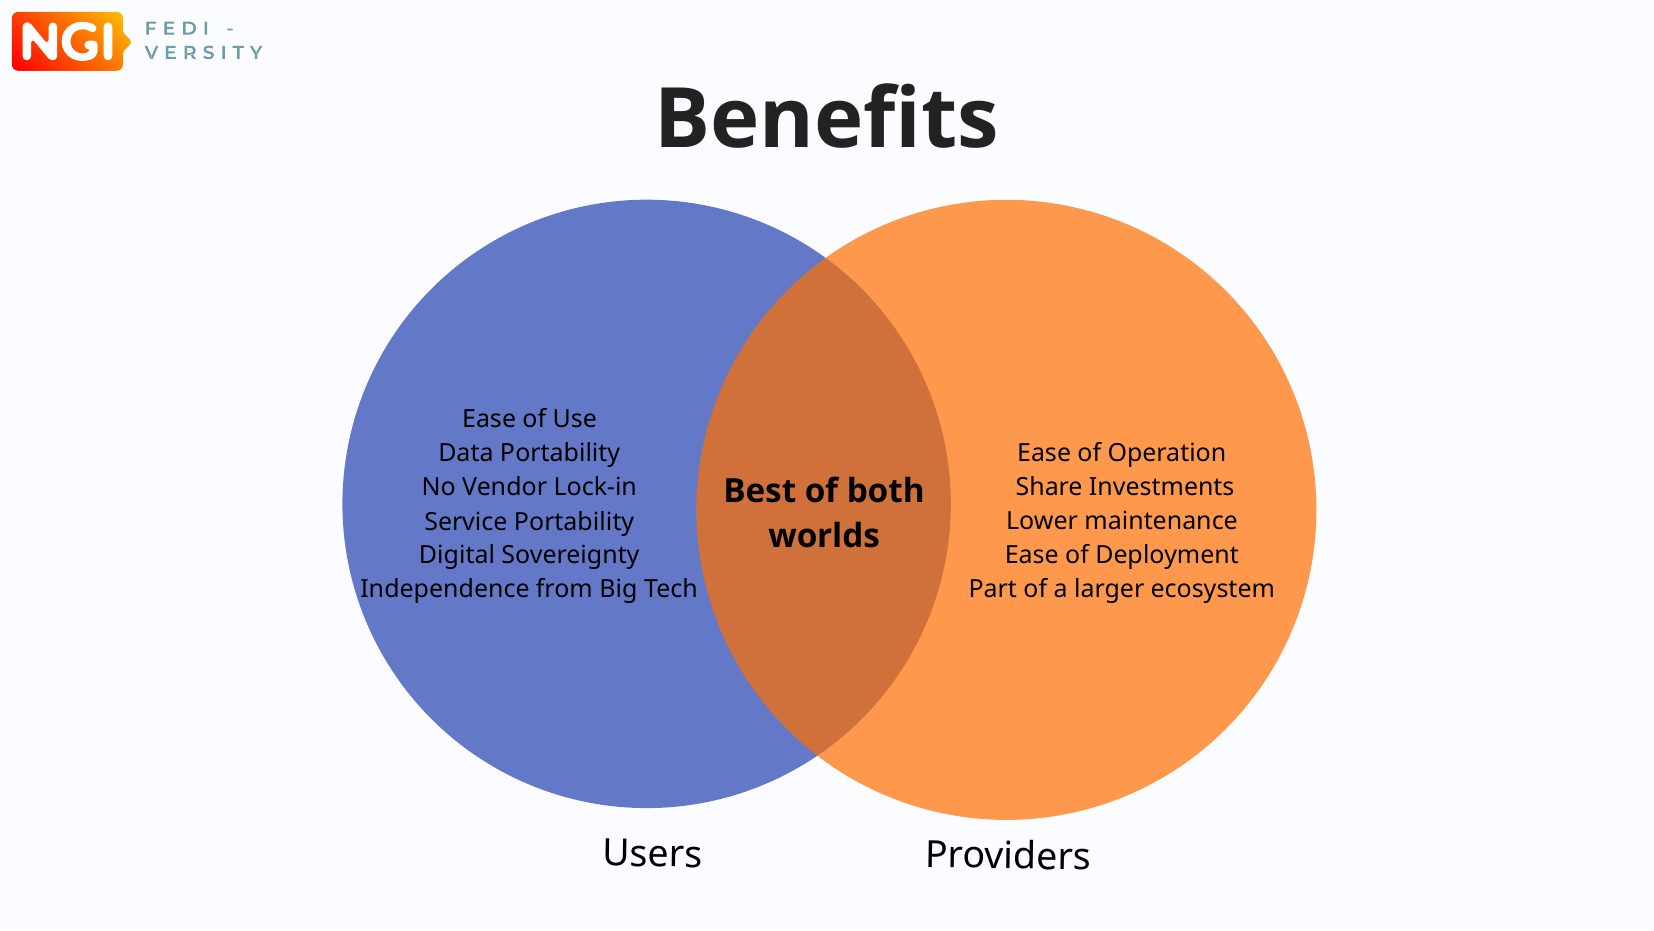

# Benefits
Ease of Use
Data Portability
No Vendor Lock-in
Service Portability
Digital Sovereignty
Independence from Big Tech
Ease of Operation
 Share Investments
Lower maintenance
Ease of Deployment
Part of a larger ecosystem
Best of both
worlds
Users
Providers